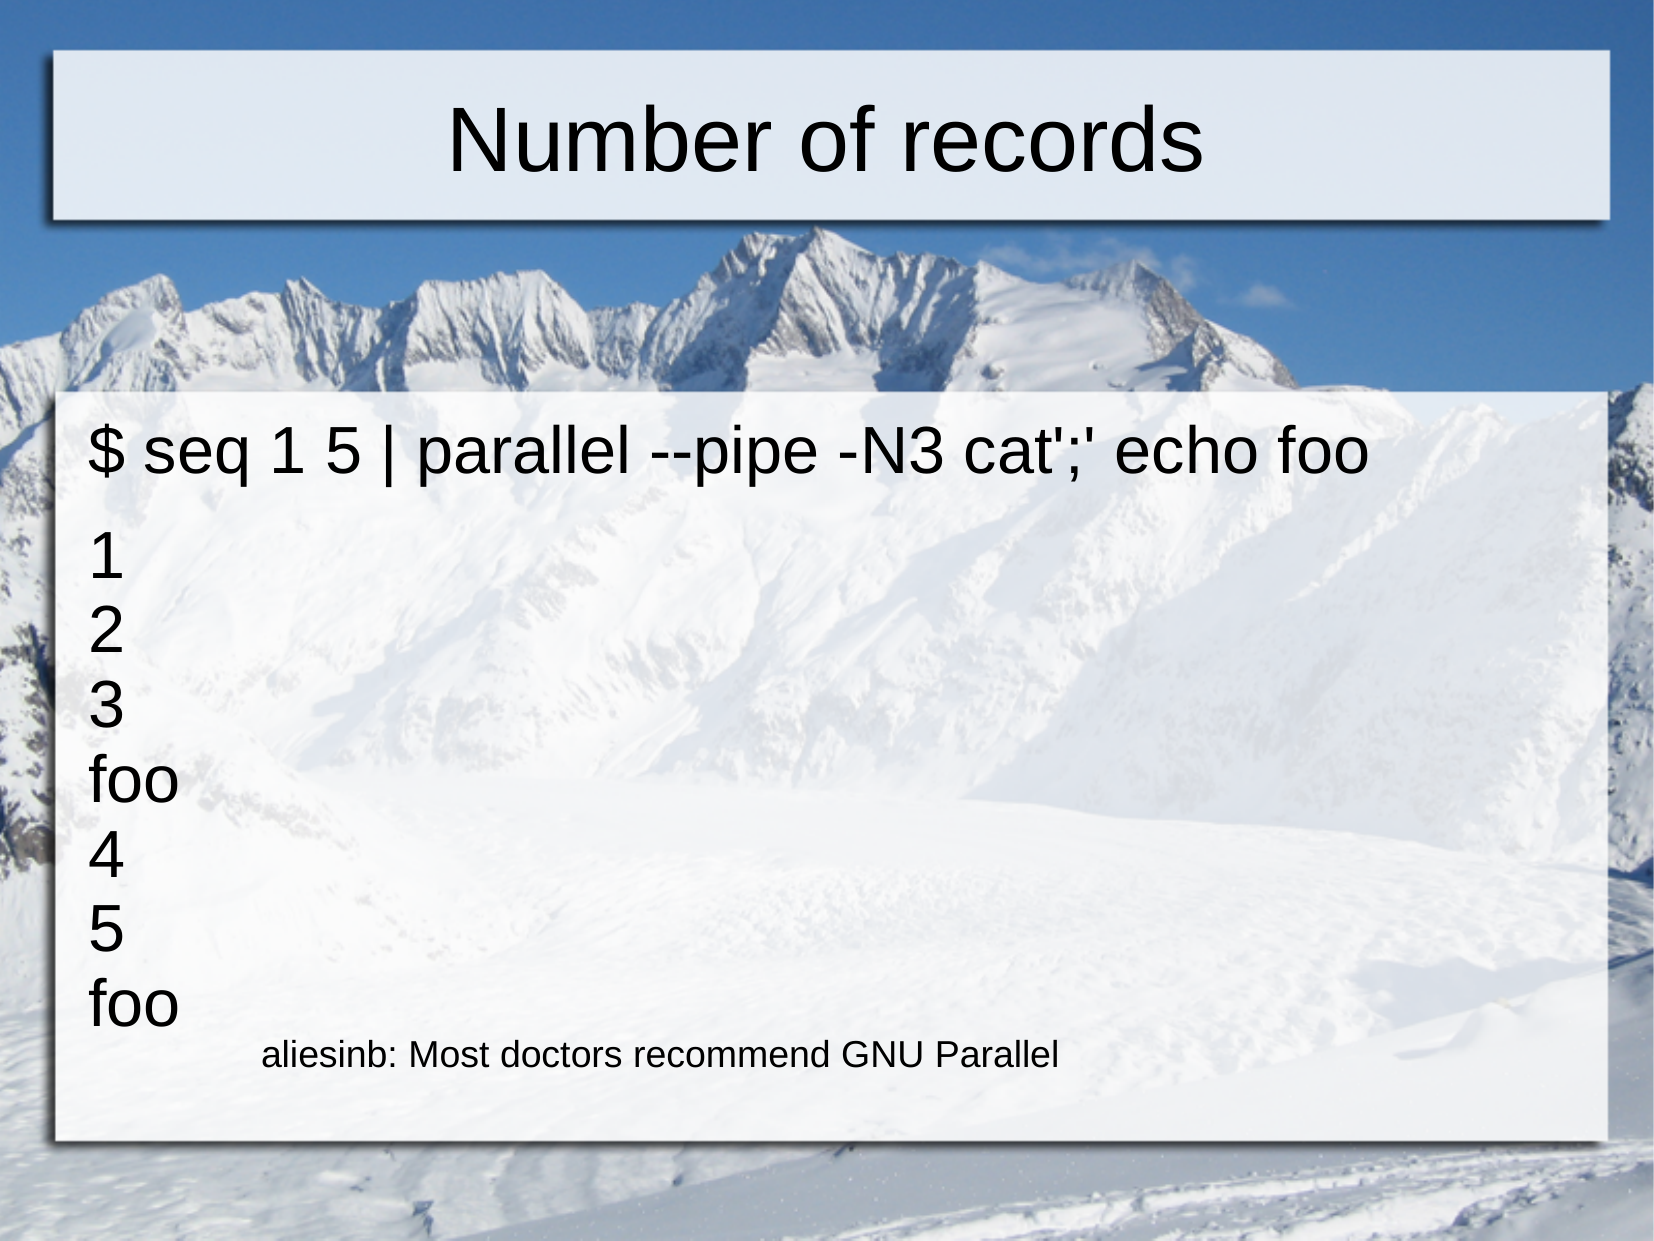

# Number of records
$ seq 1 5 | parallel --pipe -N3 cat';' echo foo
1
2
3
foo
4
5
foo
aliesinb: Most doctors recommend GNU Parallel